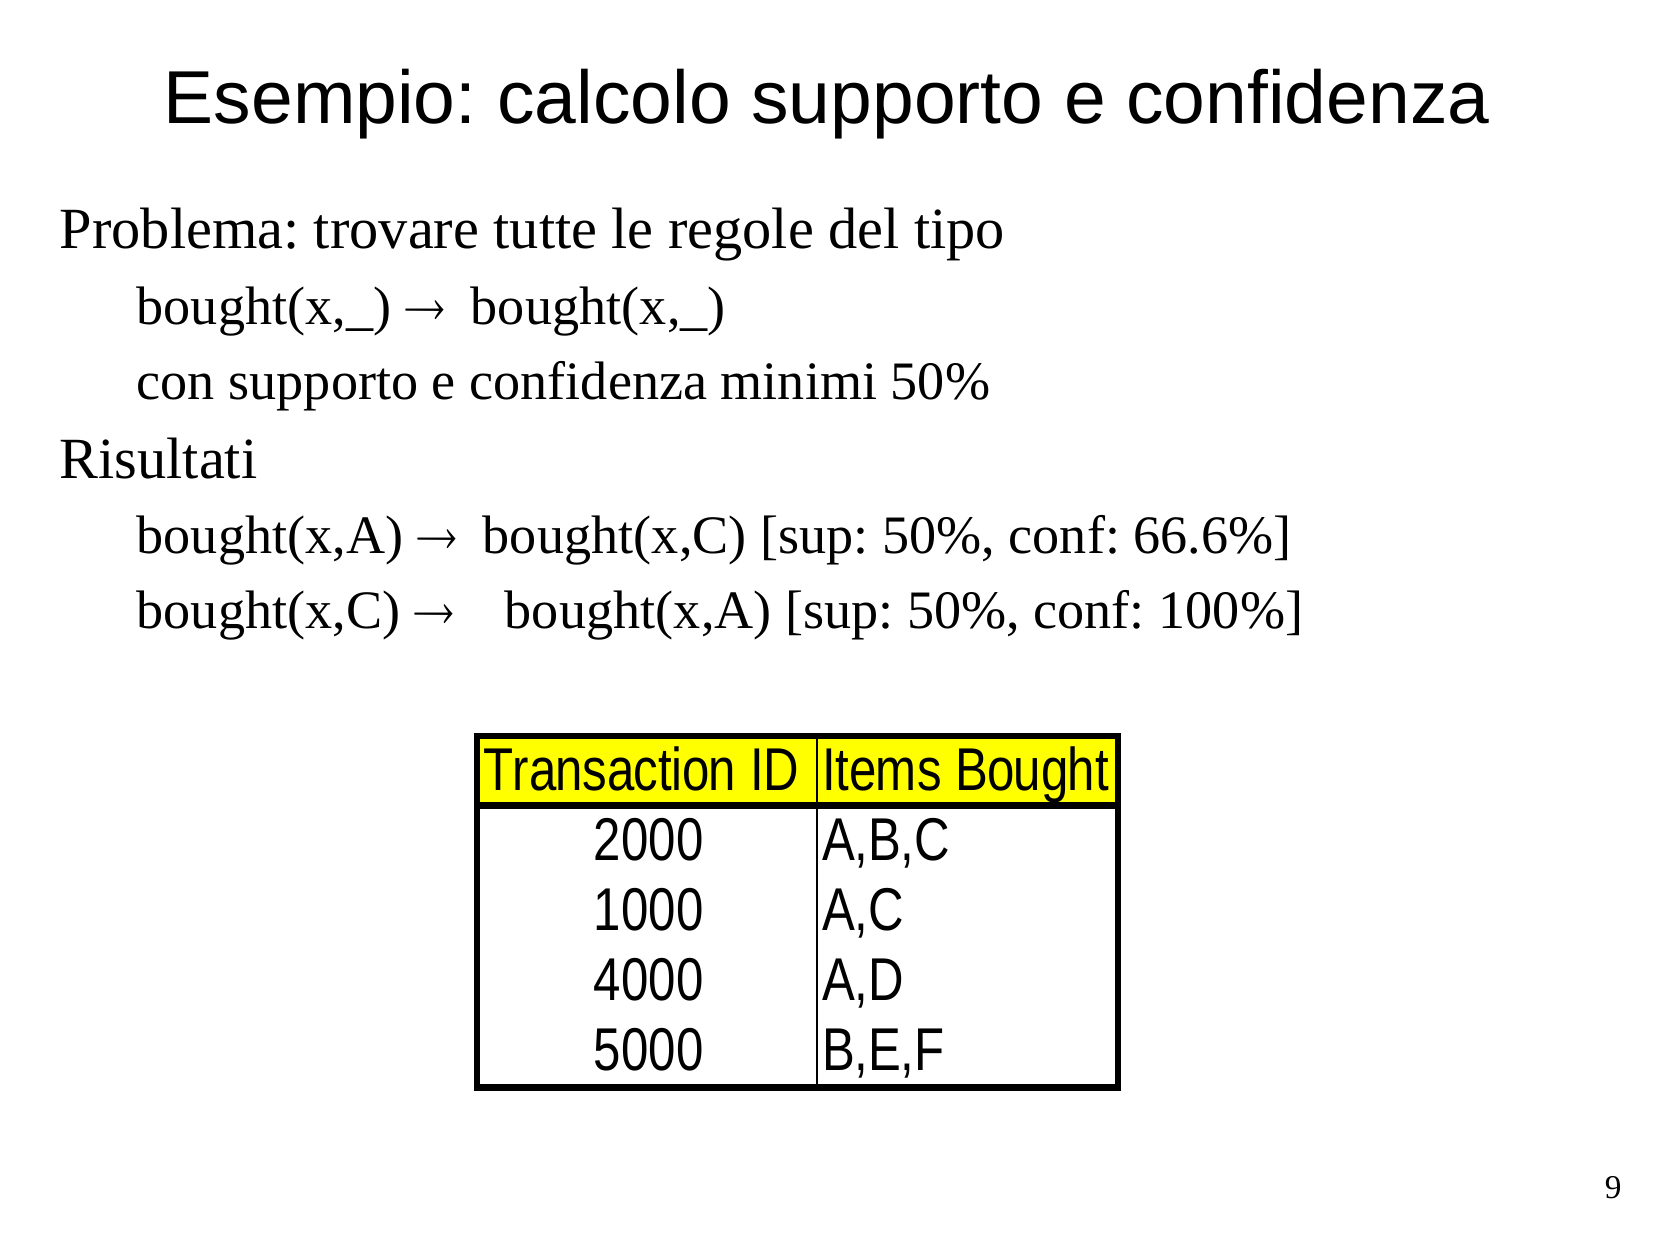

# Esempio: calcolo supporto e confidenza
Problema: trovare tutte le regole del tipo
bought(x,_)  bought(x,_)
con supporto e confidenza minimi 50%
Risultati
bought(x,A)  bought(x,C) [sup: 50%, conf: 66.6%]
bought(x,C)  bought(x,A) [sup: 50%, conf: 100%]